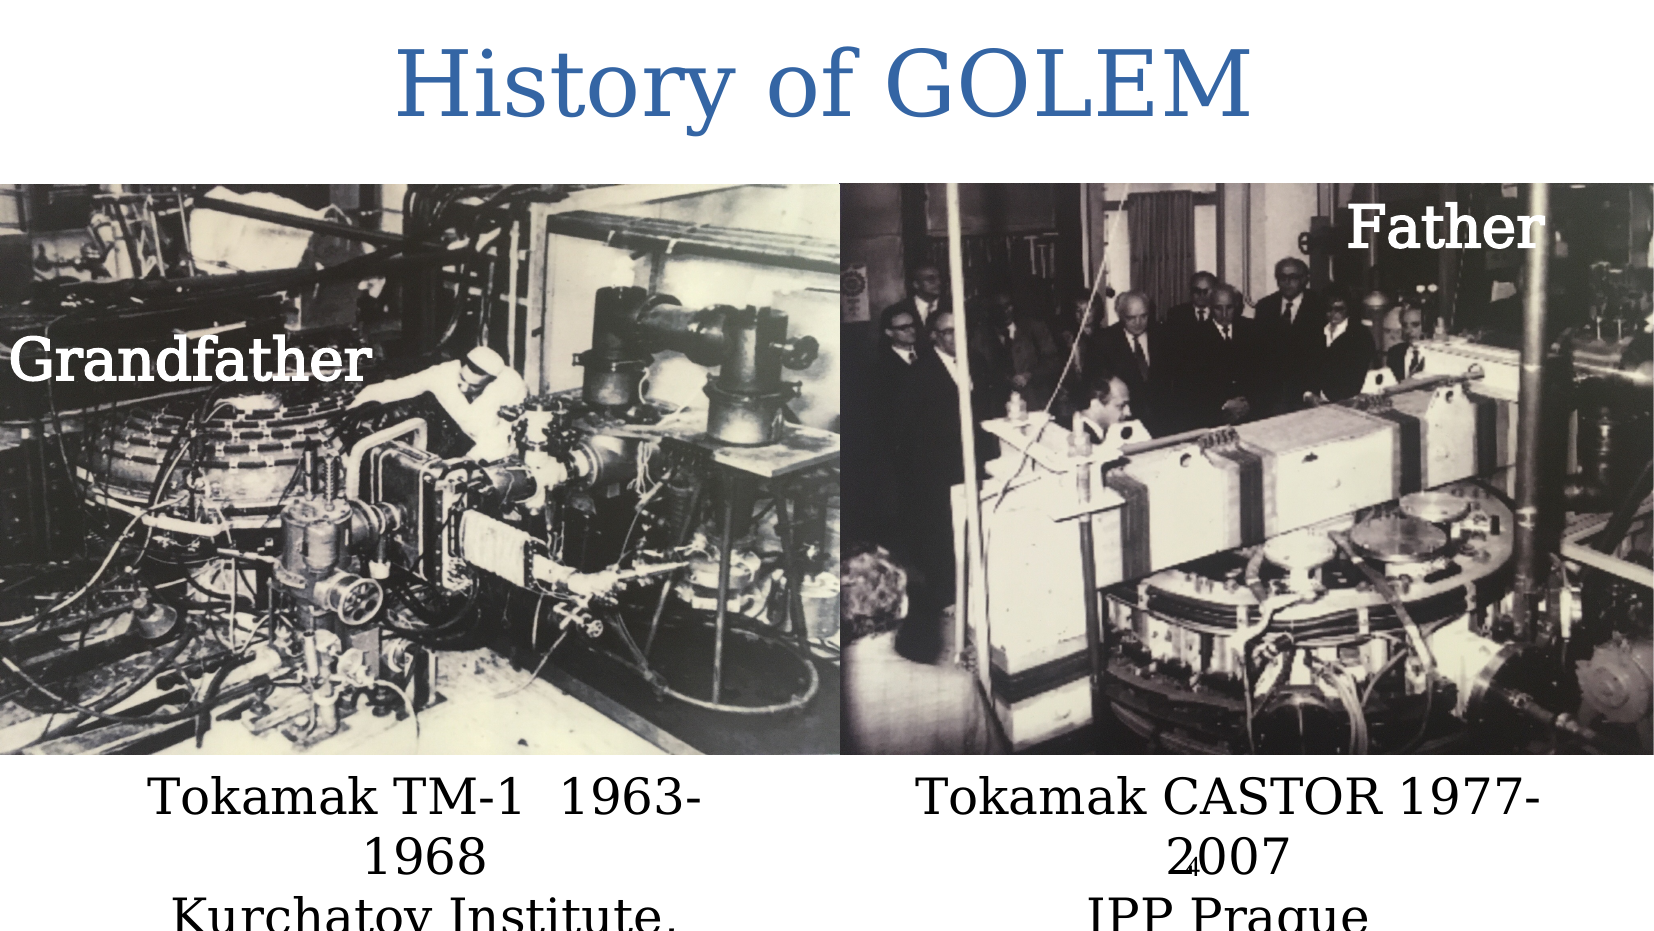

History of GOLEM
Father
Grandfather
Tokamak TM-1 1963-1968
Kurchatov Institute, Moscow
Tokamak CASTOR 1977-2007
IPP Prague
3